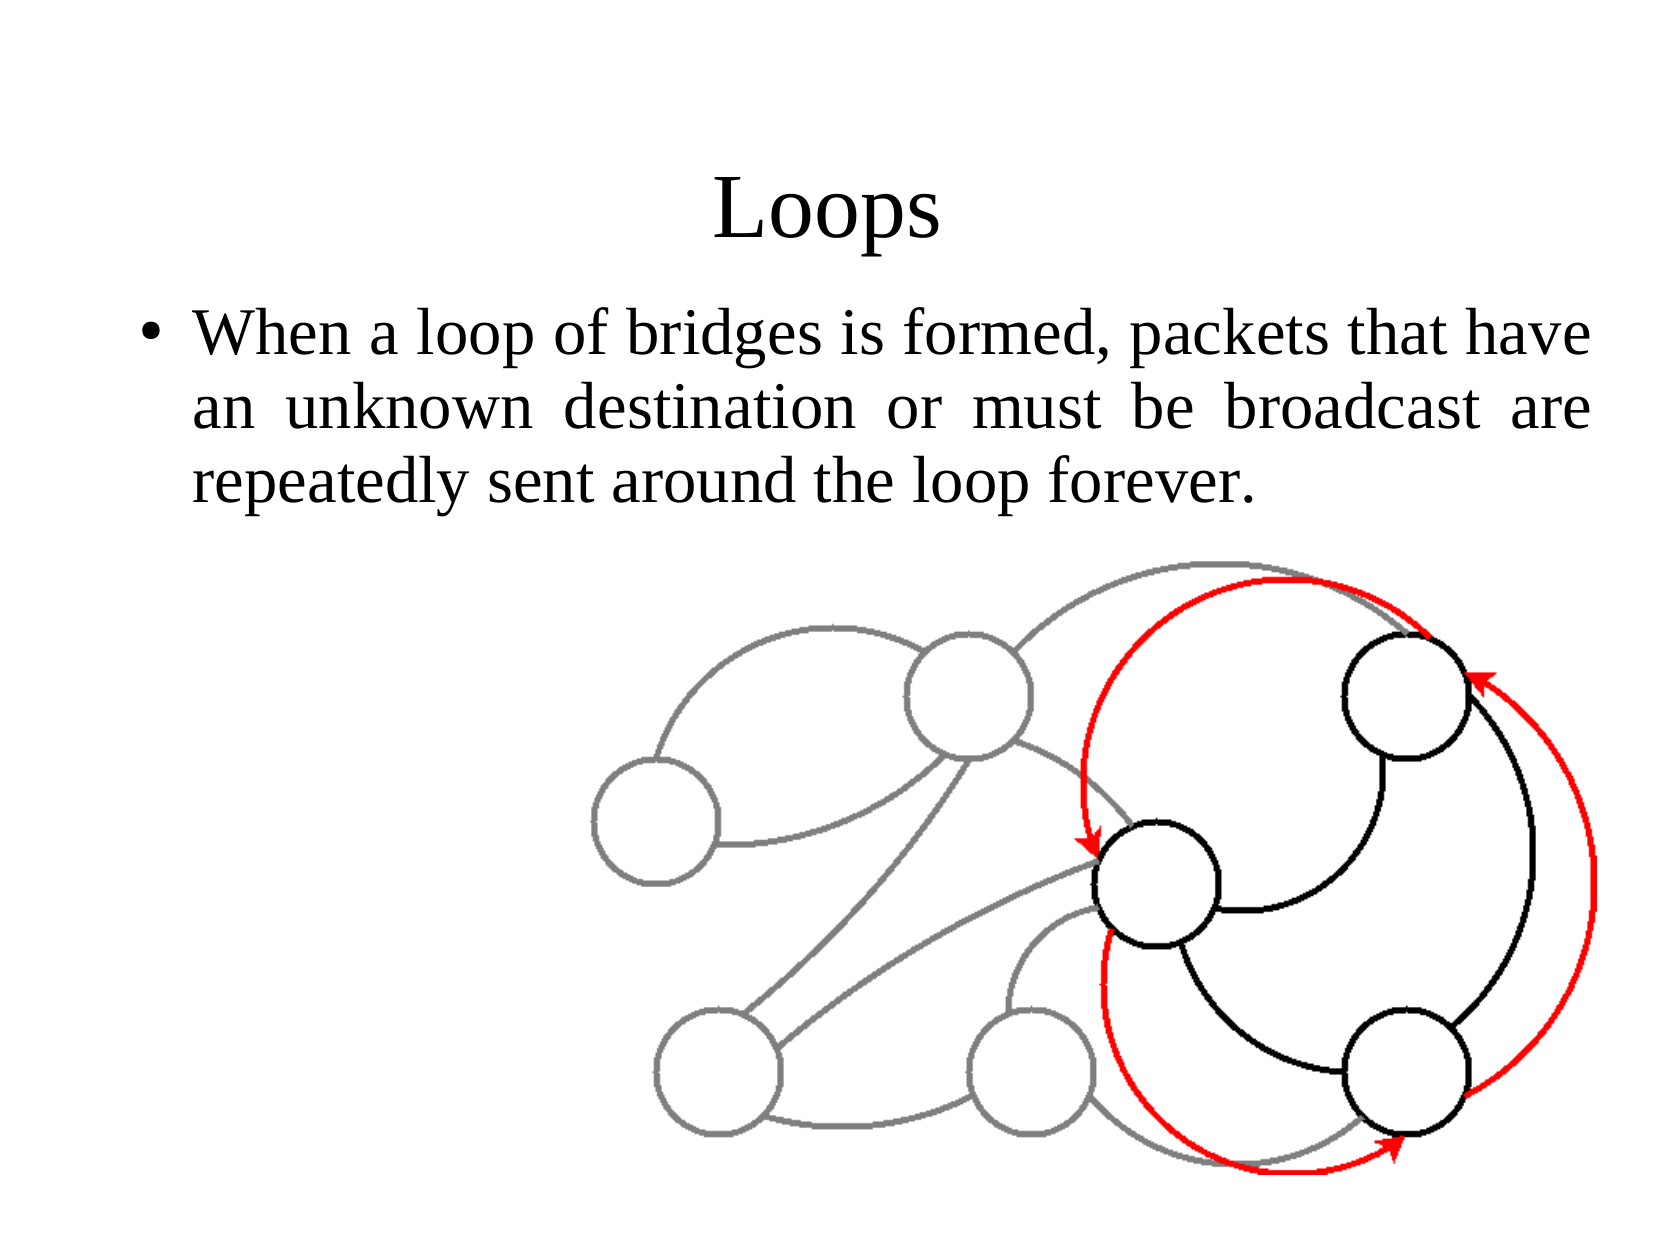

# Loops
When a loop of bridges is formed, packets that have an unknown destination or must be broadcast are repeatedly sent around the loop forever.